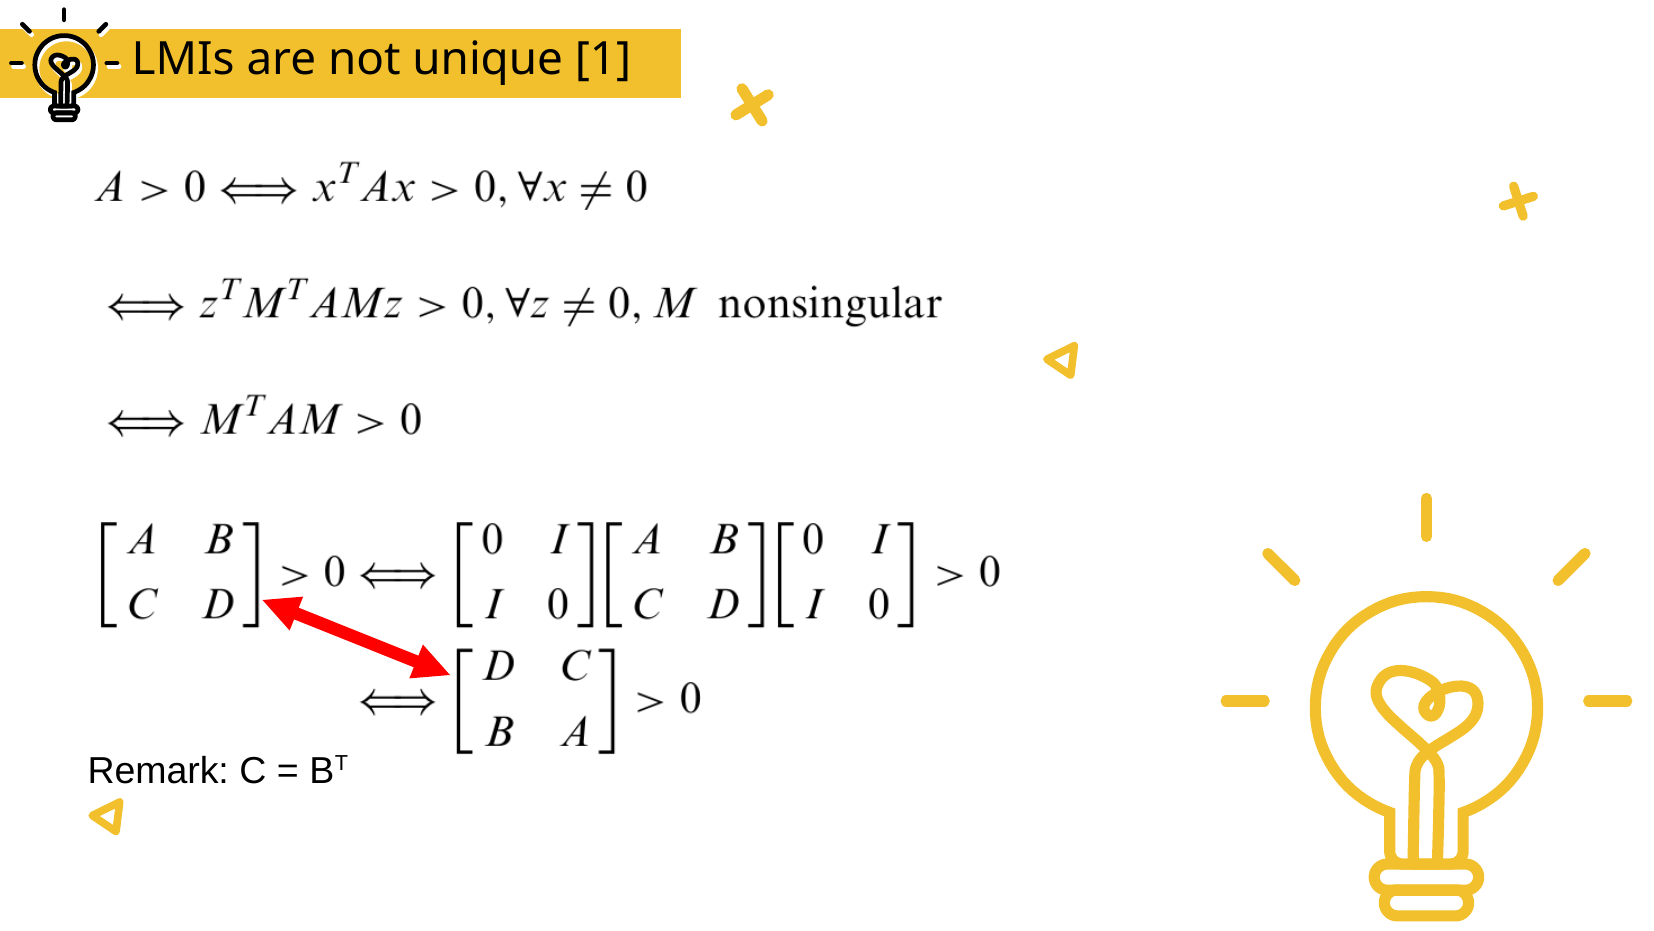

# LMIs are not unique [1]
Remark: C = BT